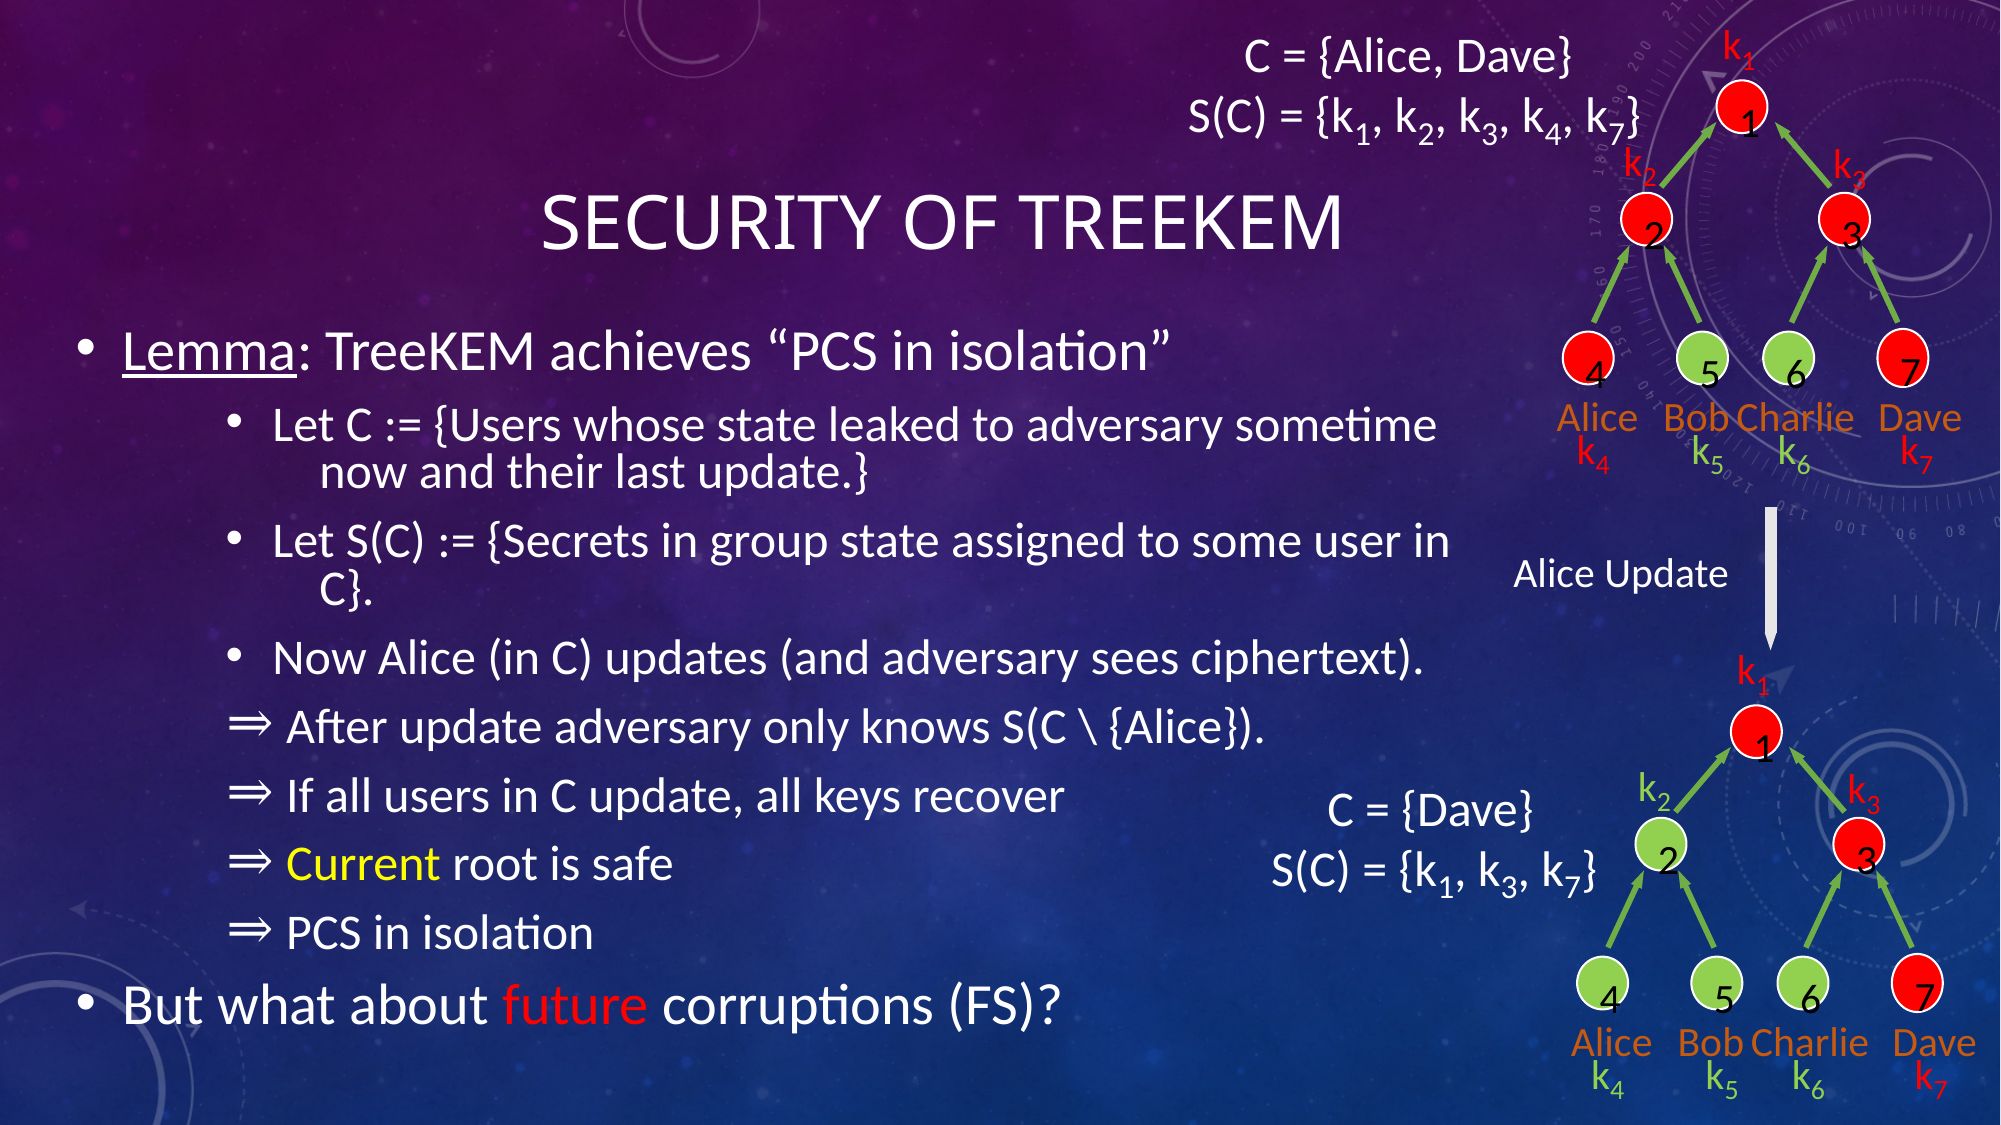

k1
k2
k3
k4
k5
k6
k7
 C = {Alice, Dave}
S(C) = {k1, k2, k3, k4, k7}
1
2
3
7
4
5
6
Alice
Bob
Charlie
Dave
# Security of TreeKEM
Lemma: TreeKEM achieves “PCS in isolation”
Let C := {Users whose state leaked to adversary sometime now and their last update.}
Let S(C) := {Secrets in group state assigned to some user in C}.
Now Alice (in C) updates (and adversary sees ciphertext).
 After update adversary only knows S(C \ {Alice}).
 If all users in C update, all keys recover
 Current root is safe
 PCS in isolation
But what about future corruptions (FS)?
Alice Update
k1
k2
k3
k4
k5
k6
k7
1
2
3
7
4
5
6
 C = {Dave}
S(C) = {k1, k3, k7}
Alice
Bob
Charlie
Dave